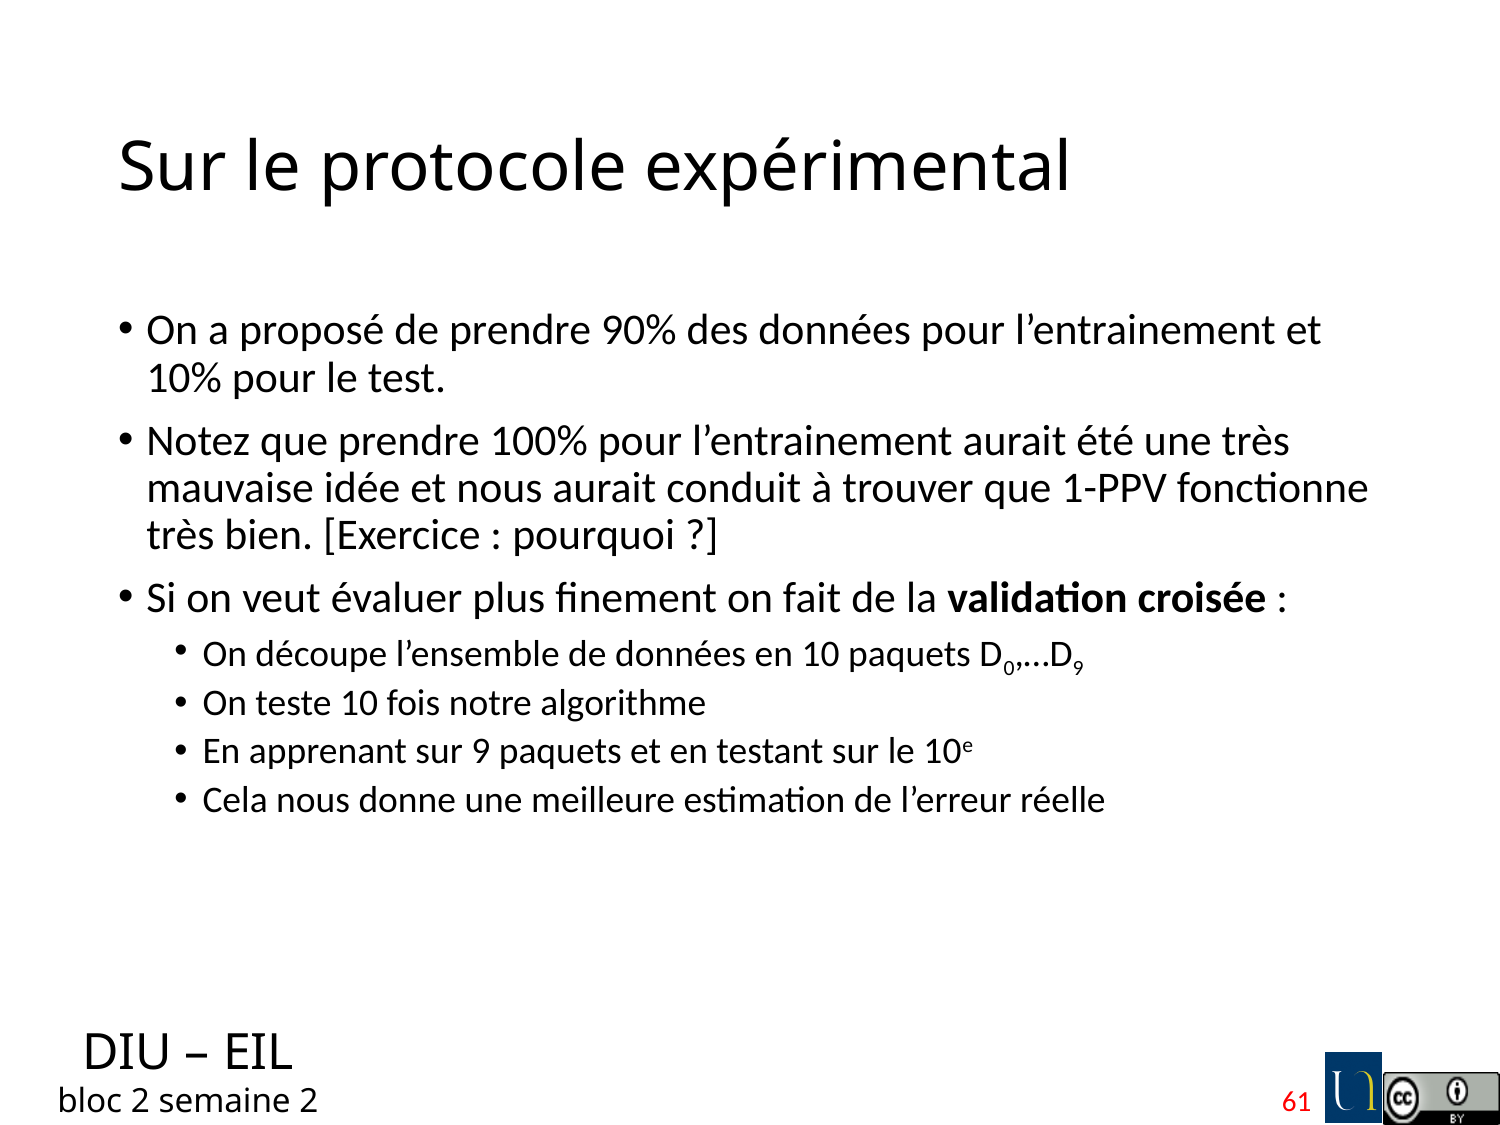

# Sur le protocole expérimental
On a proposé de prendre 90% des données pour l’entrainement et 10% pour le test.
Notez que prendre 100% pour l’entrainement aurait été une très mauvaise idée et nous aurait conduit à trouver que 1-PPV fonctionne très bien. [Exercice : pourquoi ?]
Si on veut évaluer plus finement on fait de la validation croisée :
On découpe l’ensemble de données en 10 paquets D0,…D9
On teste 10 fois notre algorithme
En apprenant sur 9 paquets et en testant sur le 10e
Cela nous donne une meilleure estimation de l’erreur réelle